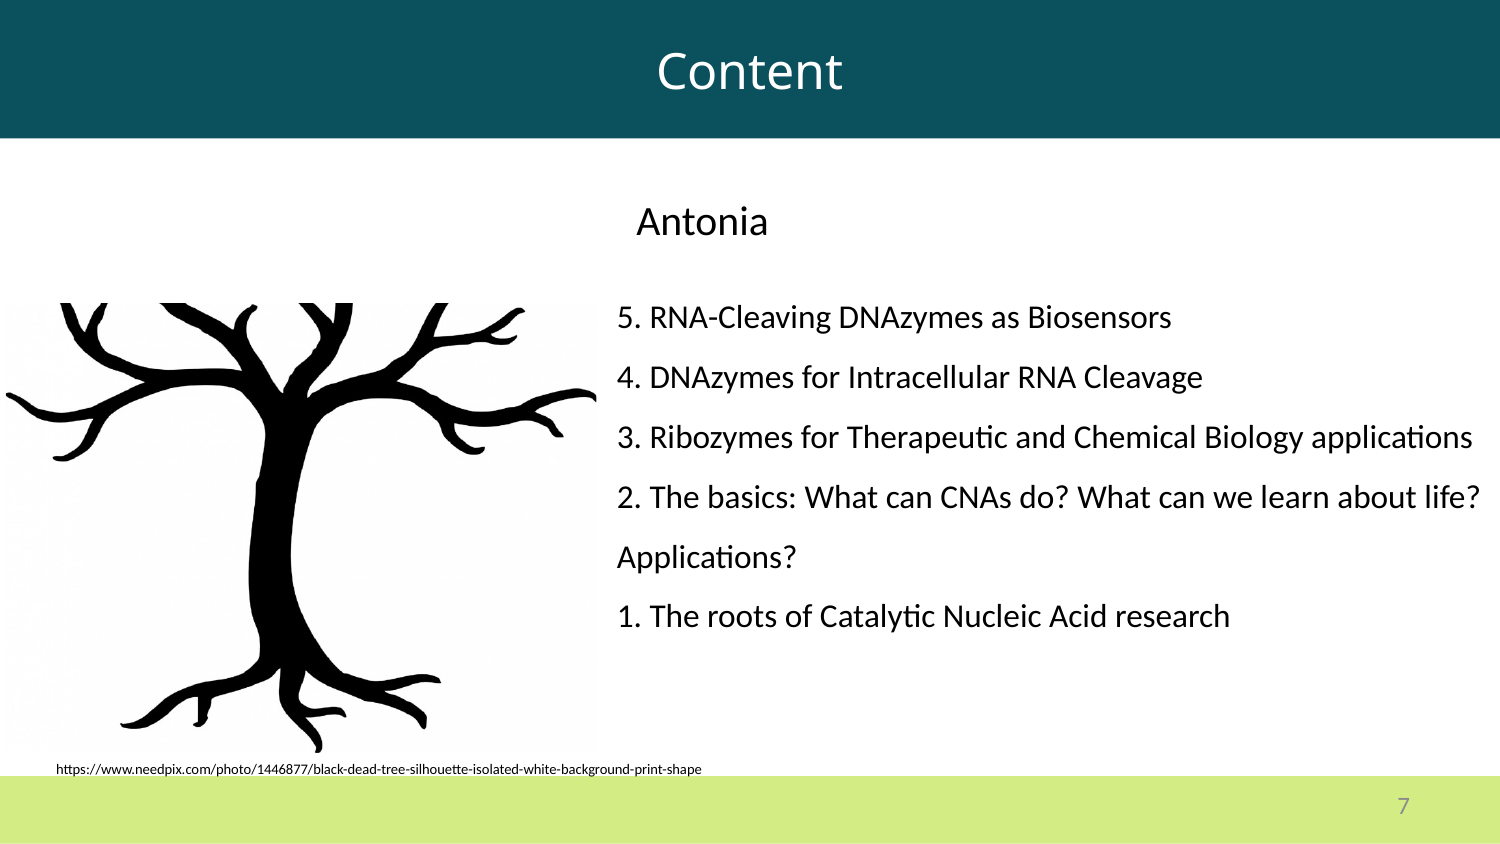

Content
Antonia
5. RNA-Cleaving DNAzymes as Biosensors
4. DNAzymes for Intracellular RNA Cleavage
3. Ribozymes for Therapeutic and Chemical Biology applications
2. The basics: What can CNAs do? What can we learn about life? Applications?
1. The roots of Catalytic Nucleic Acid research
https://www.needpix.com/photo/1446877/black-dead-tree-silhouette-isolated-white-background-print-shape